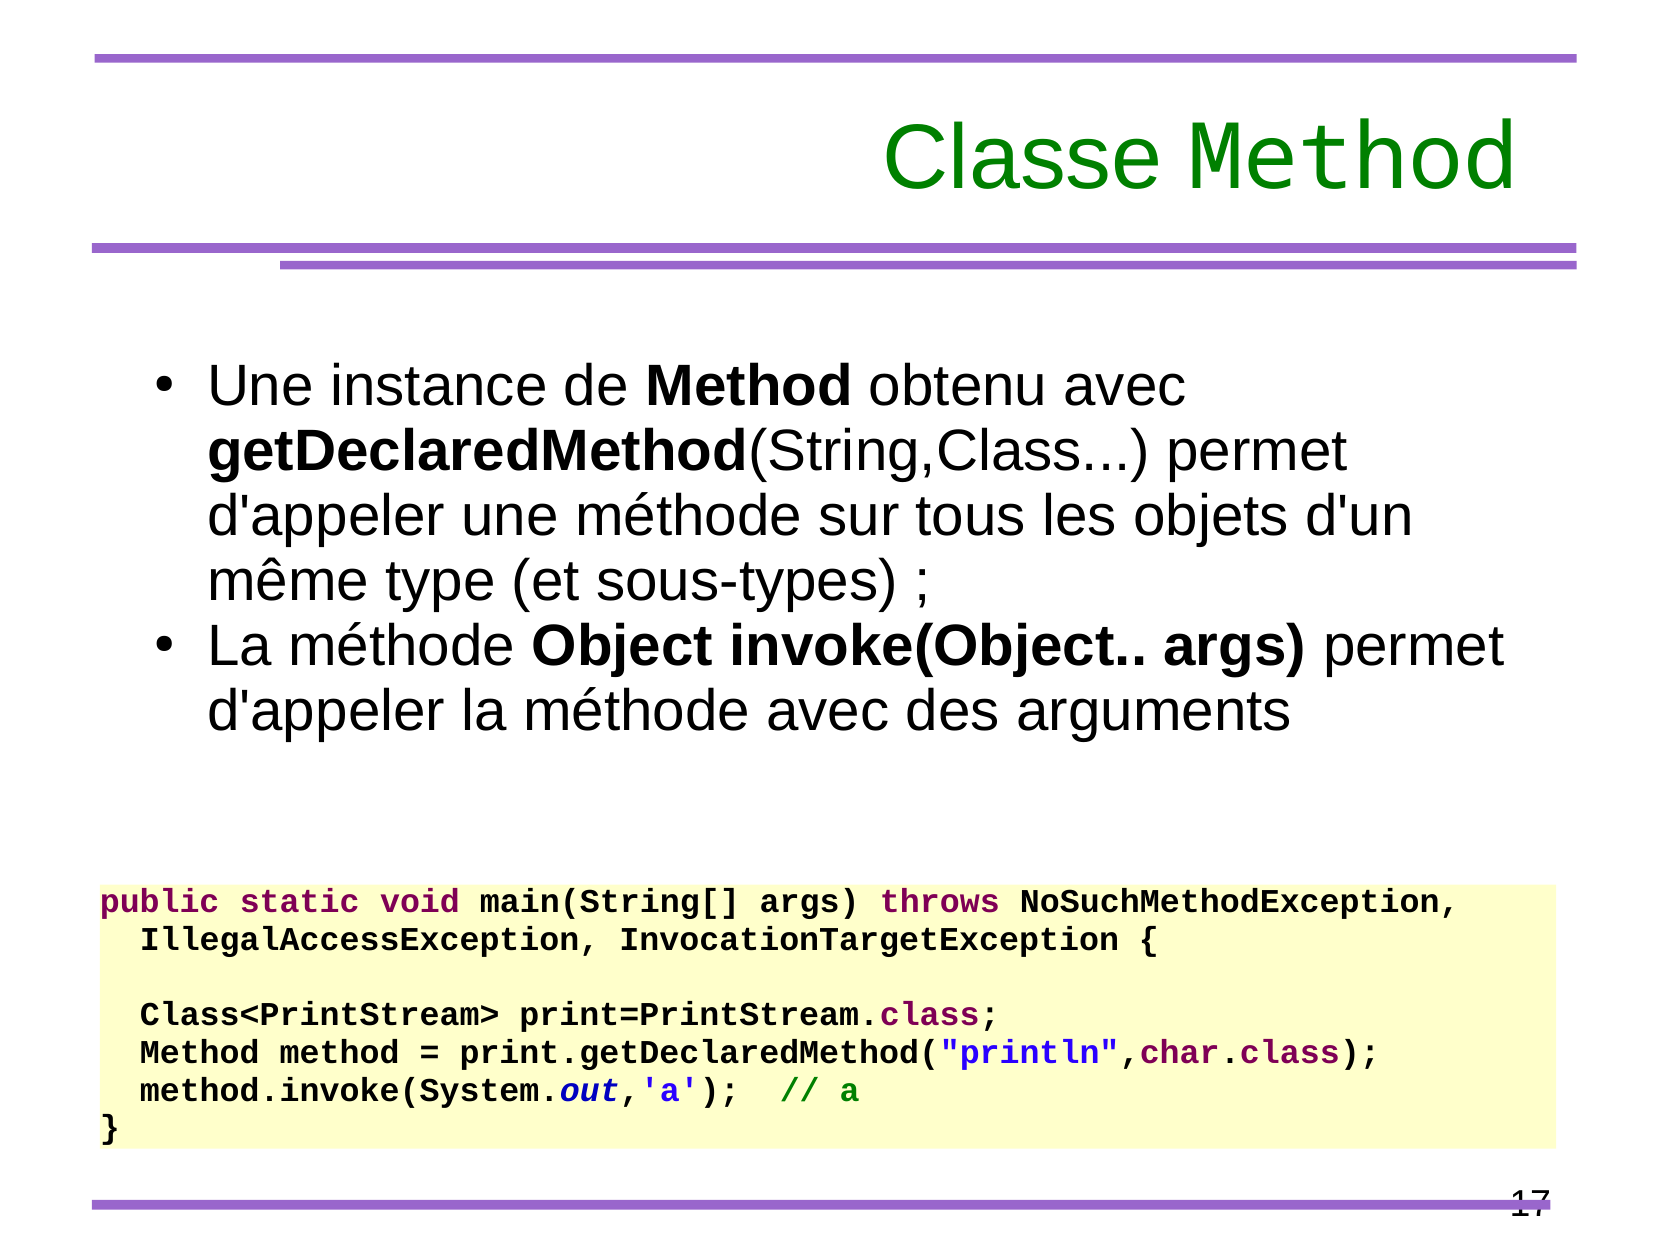

# Classe Method
Une instance de Method obtenu avec getDeclaredMethod(String,Class...) permet d'appeler une méthode sur tous les objets d'un même type (et sous-types) ;
La méthode Object invoke(Object.. args) permet d'appeler la méthode avec des arguments
public static void main(String[] args) throws NoSuchMethodException,
 IllegalAccessException, InvocationTargetException {
 Class<PrintStream> print=PrintStream.class;
 Method method = print.getDeclaredMethod("println",char.class);
 method.invoke(System.out,'a'); // a
}